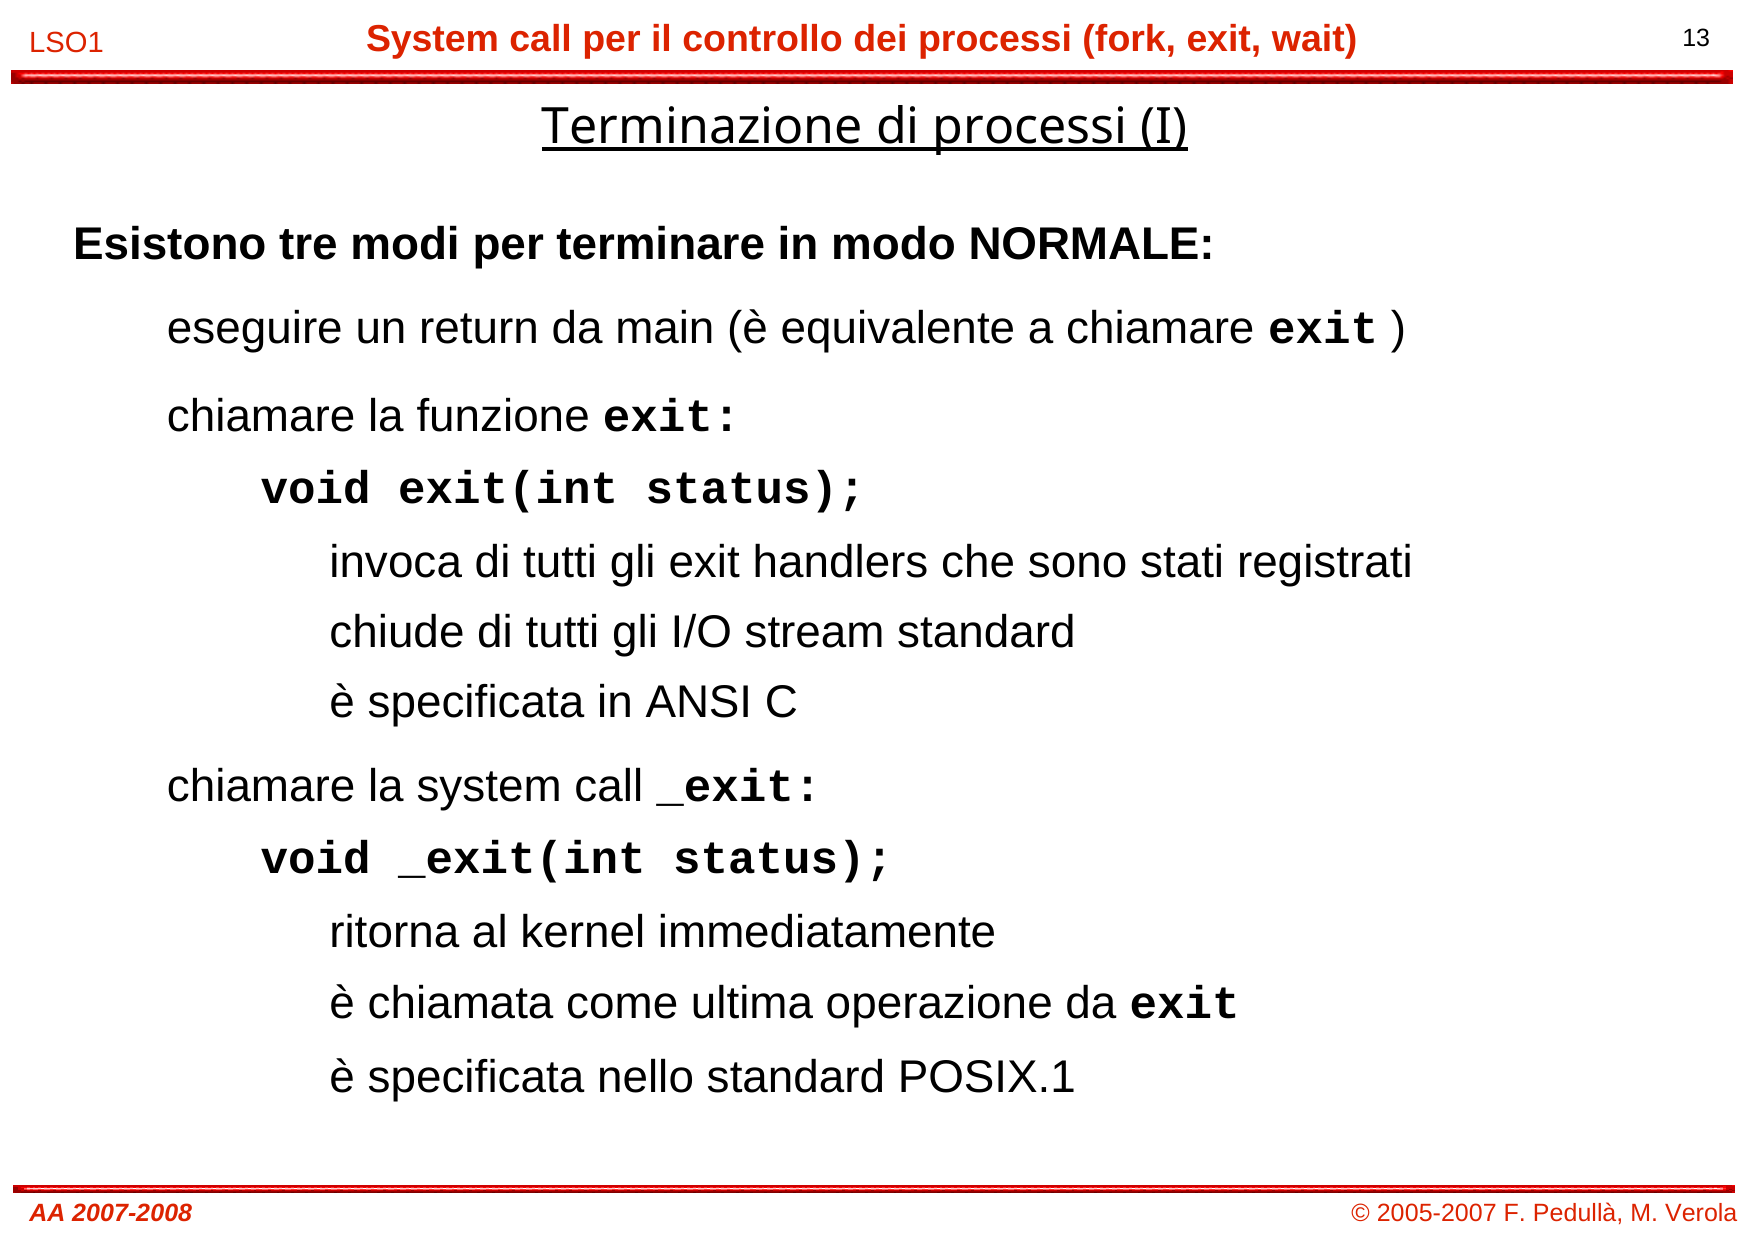

Terminazione di processi (I)
# Esistono tre modi per terminare in modo NORMALE:
eseguire un return da main (è equivalente a chiamare exit )
chiamare la funzione exit:
void exit(int status);
invoca di tutti gli exit handlers che sono stati registrati
chiude di tutti gli I/O stream standard
è specificata in ANSI C
chiamare la system call _exit:
void _exit(int status);
ritorna al kernel immediatamente
è chiamata come ultima operazione da exit
è specificata nello standard POSIX.1